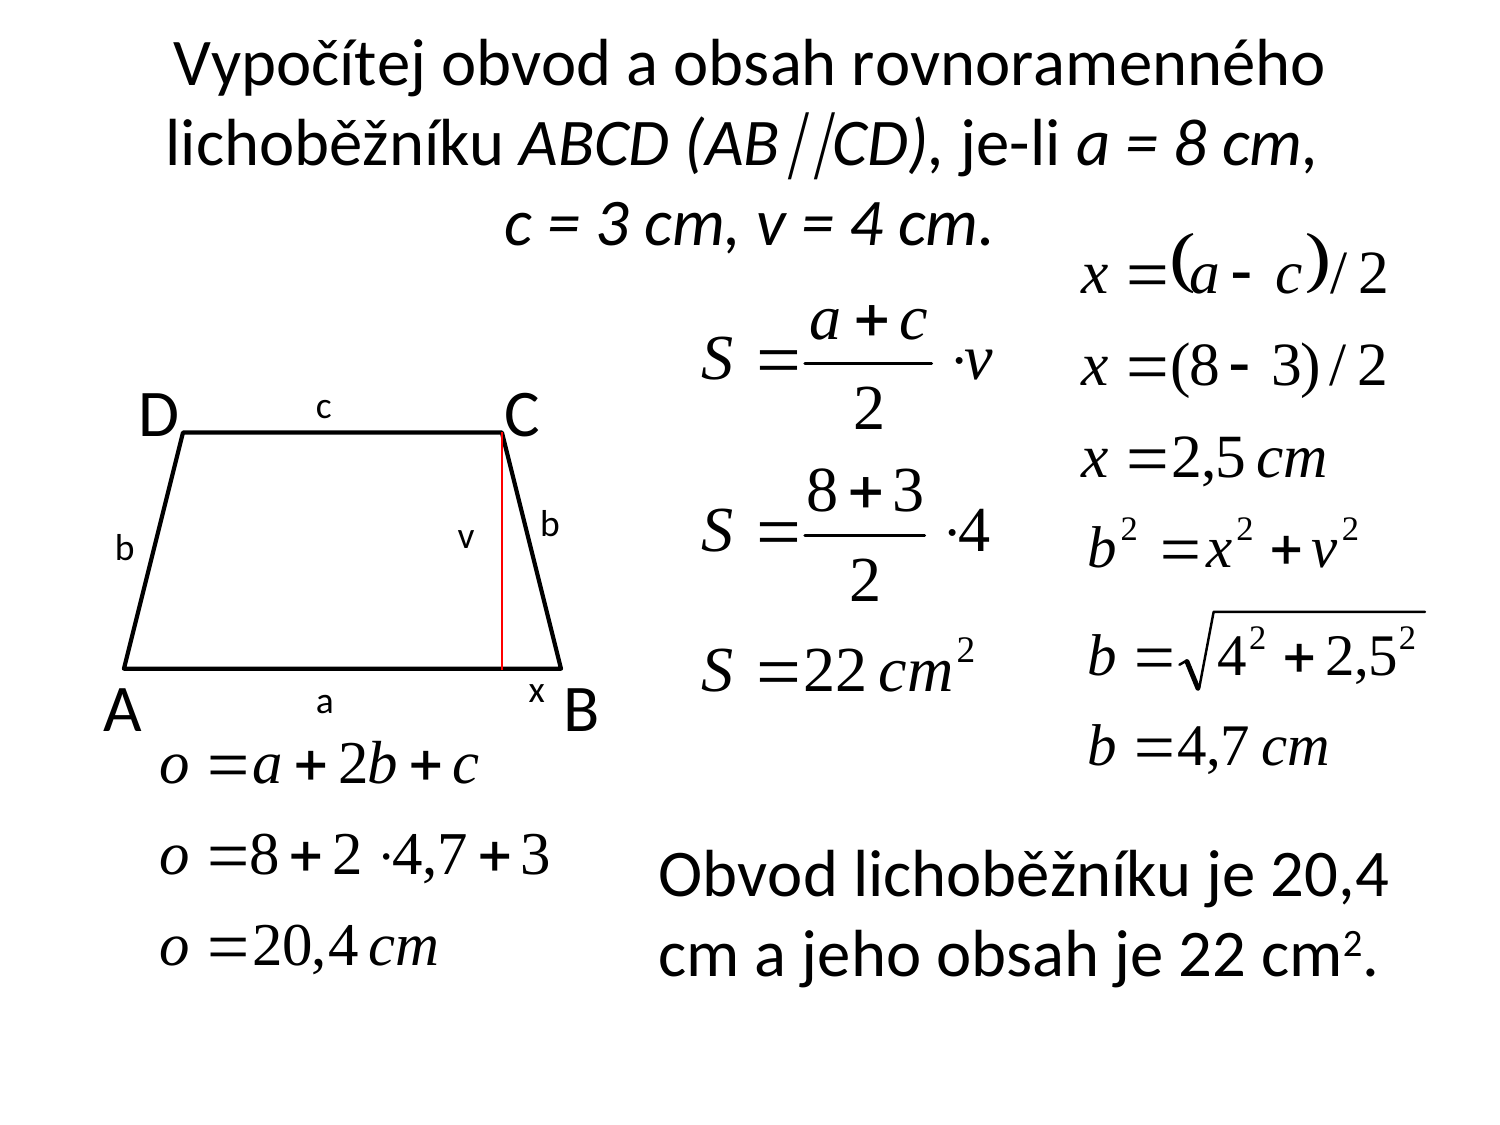

# Vypočítej obvod a obsah rovnoramenného lichoběžníku ABCD (ABCD), je-li a = 8 cm, c = 3 cm, v = 4 cm.
D
C
c
b
v
b
A
x
B
a
Obvod lichoběžníku je 20,4 cm a jeho obsah je 22 cm2.